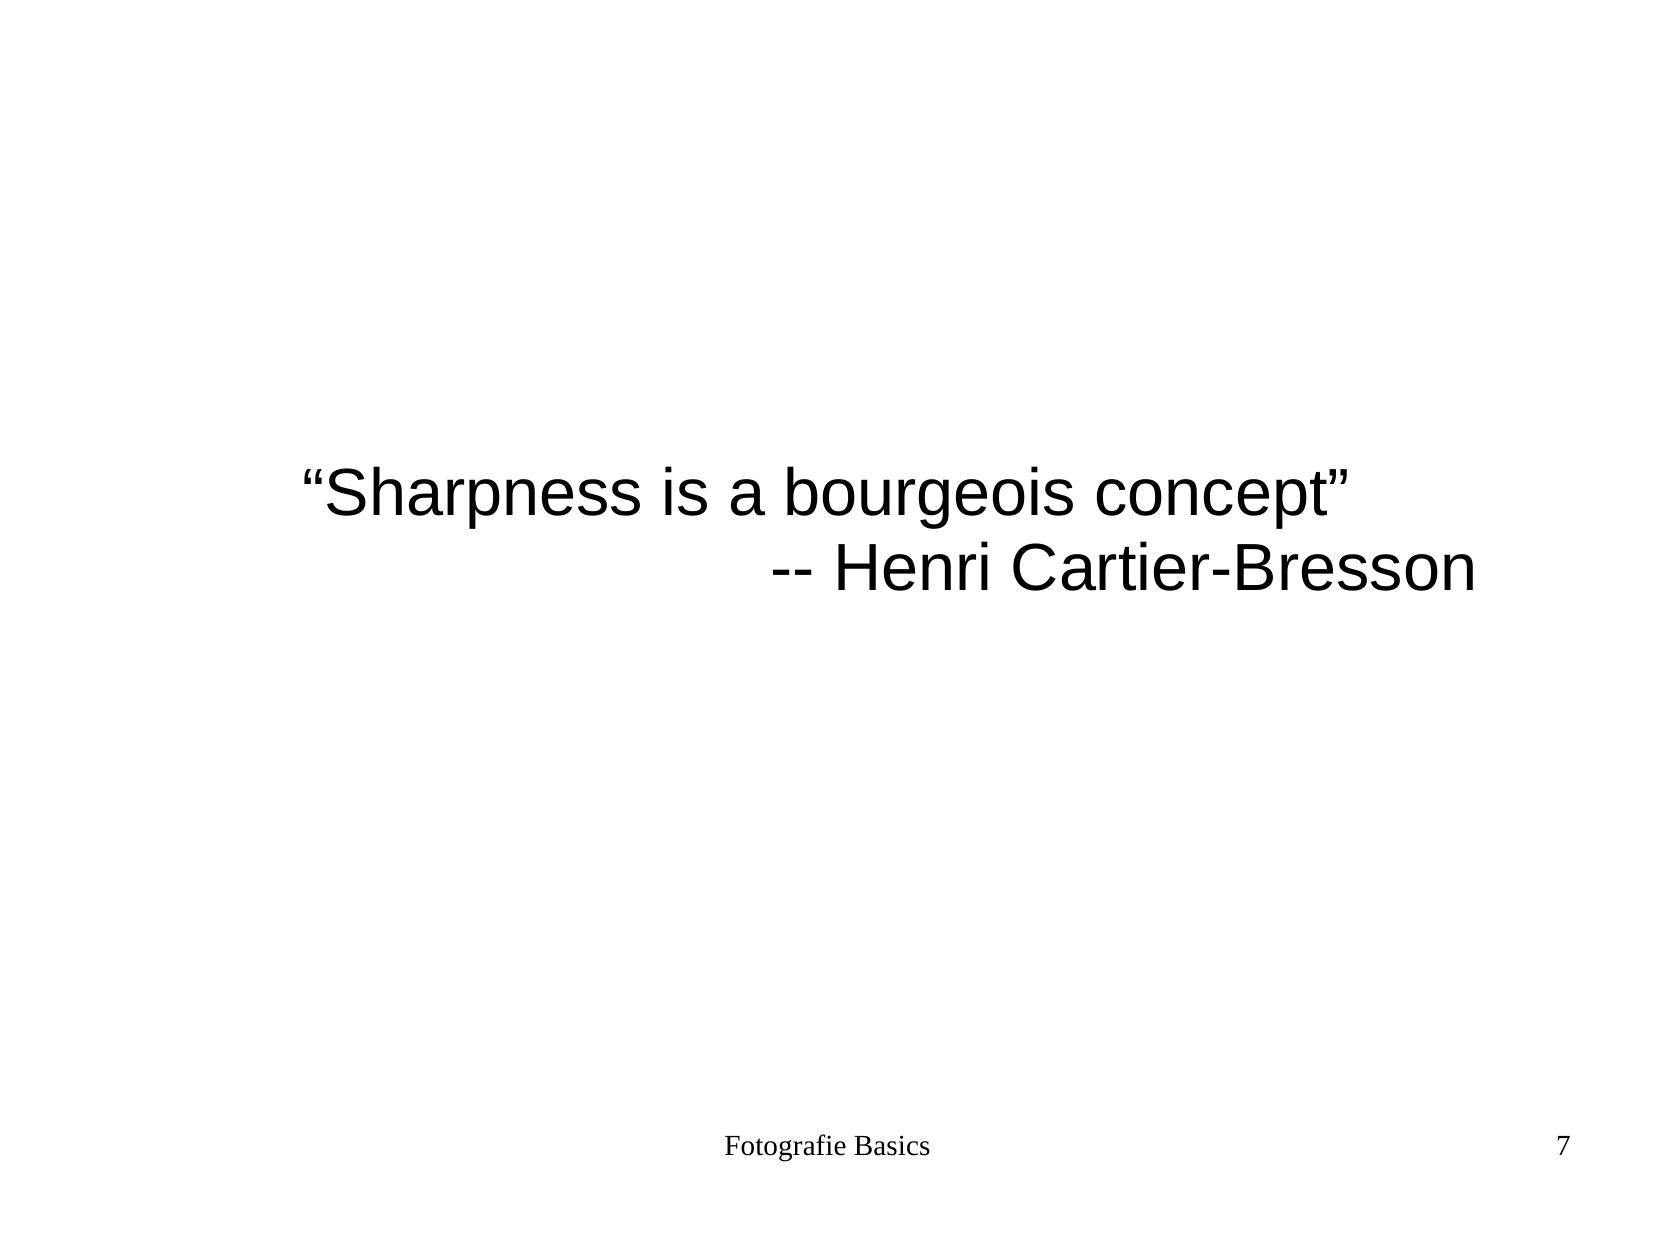

# “Sharpness is a bourgeois concept”
-- Henri Cartier-Bresson
Fotografie Basics
7